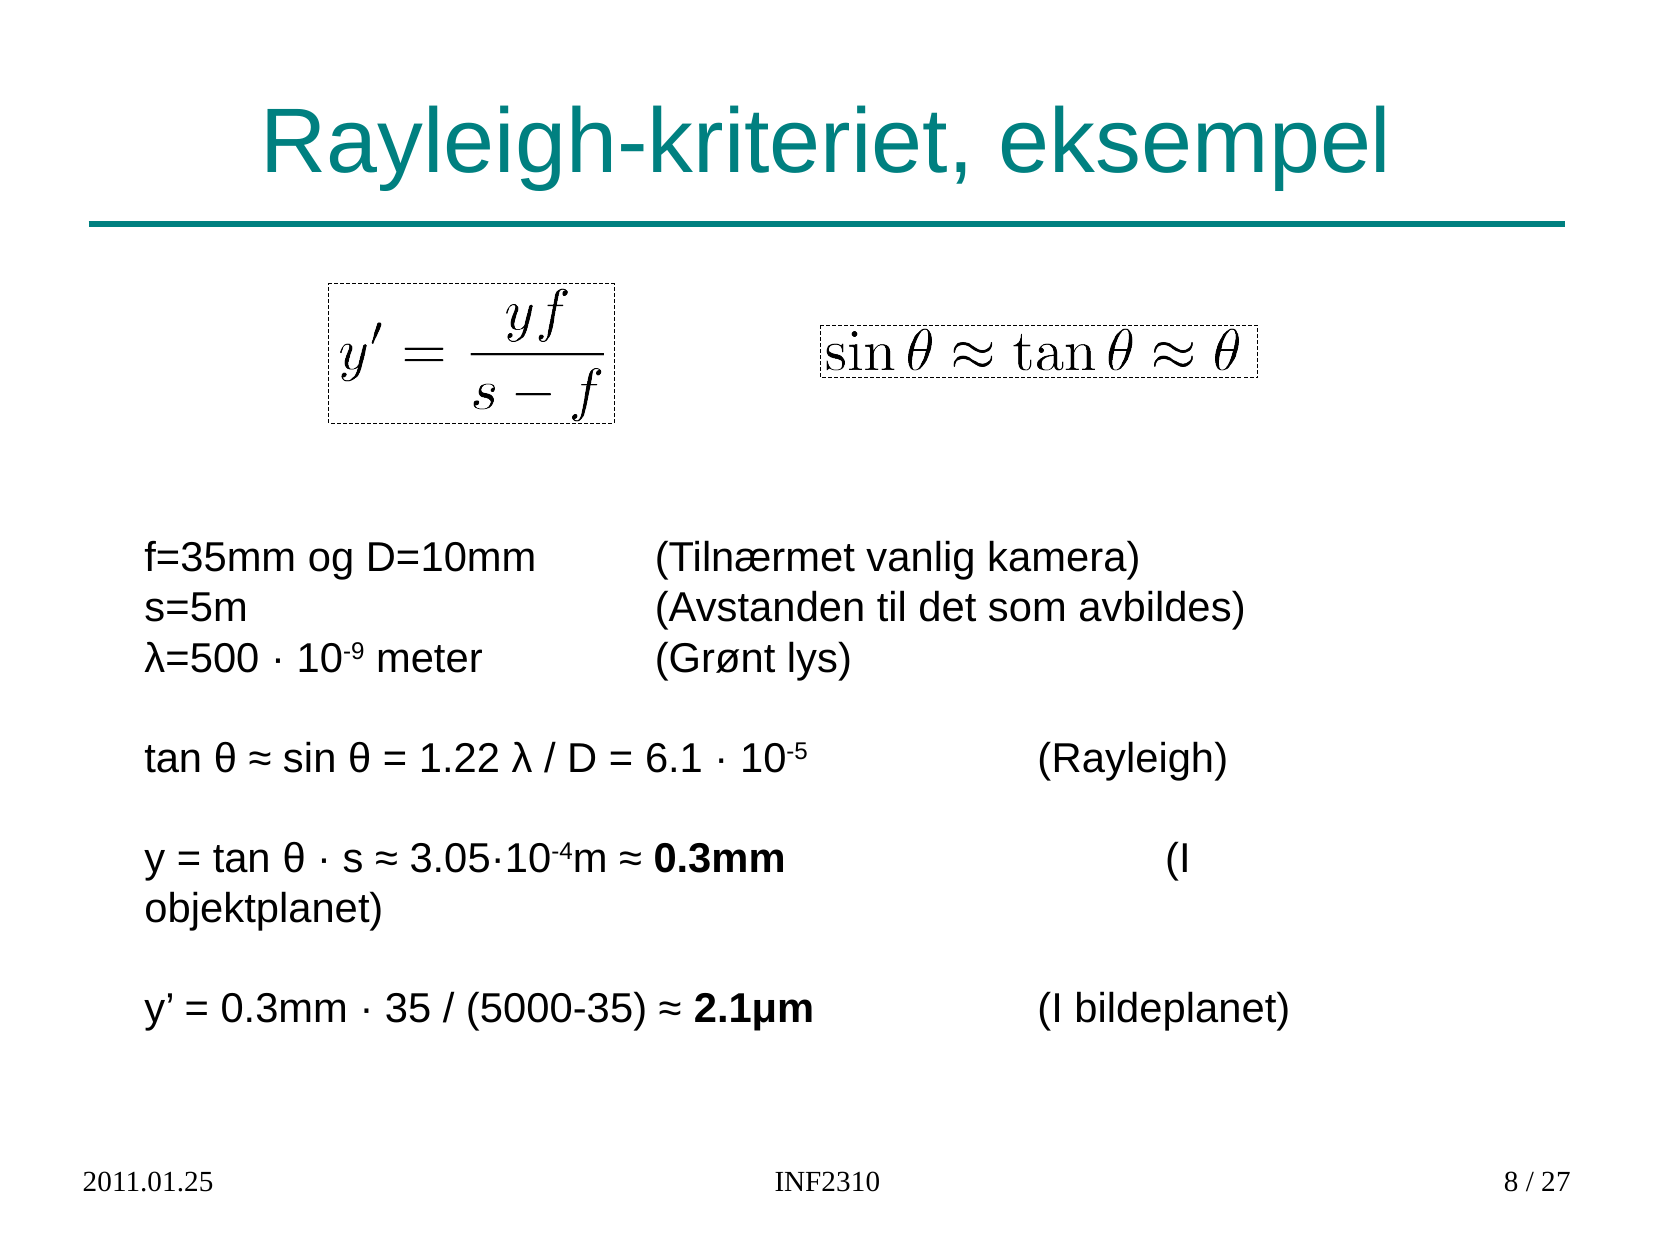

# Rayleigh-kriteriet, eksempel
f=35mm og D=10mm 	(Tilnærmet vanlig kamera)
s=5m 				(Avstanden til det som avbildes)
λ=500 · 10-9 meter 		(Grønt lys)
tan θ ≈ sin θ = 1.22 λ / D = 6.1 · 10-5		(Rayleigh)
y = tan θ · s ≈ 3.05·10-4m ≈ 0.3mm			(I objektplanet)
y’ = 0.3mm · 35 / (5000-35) ≈ 2.1μm		(I bildeplanet)
2011.01.25
INF2310
8